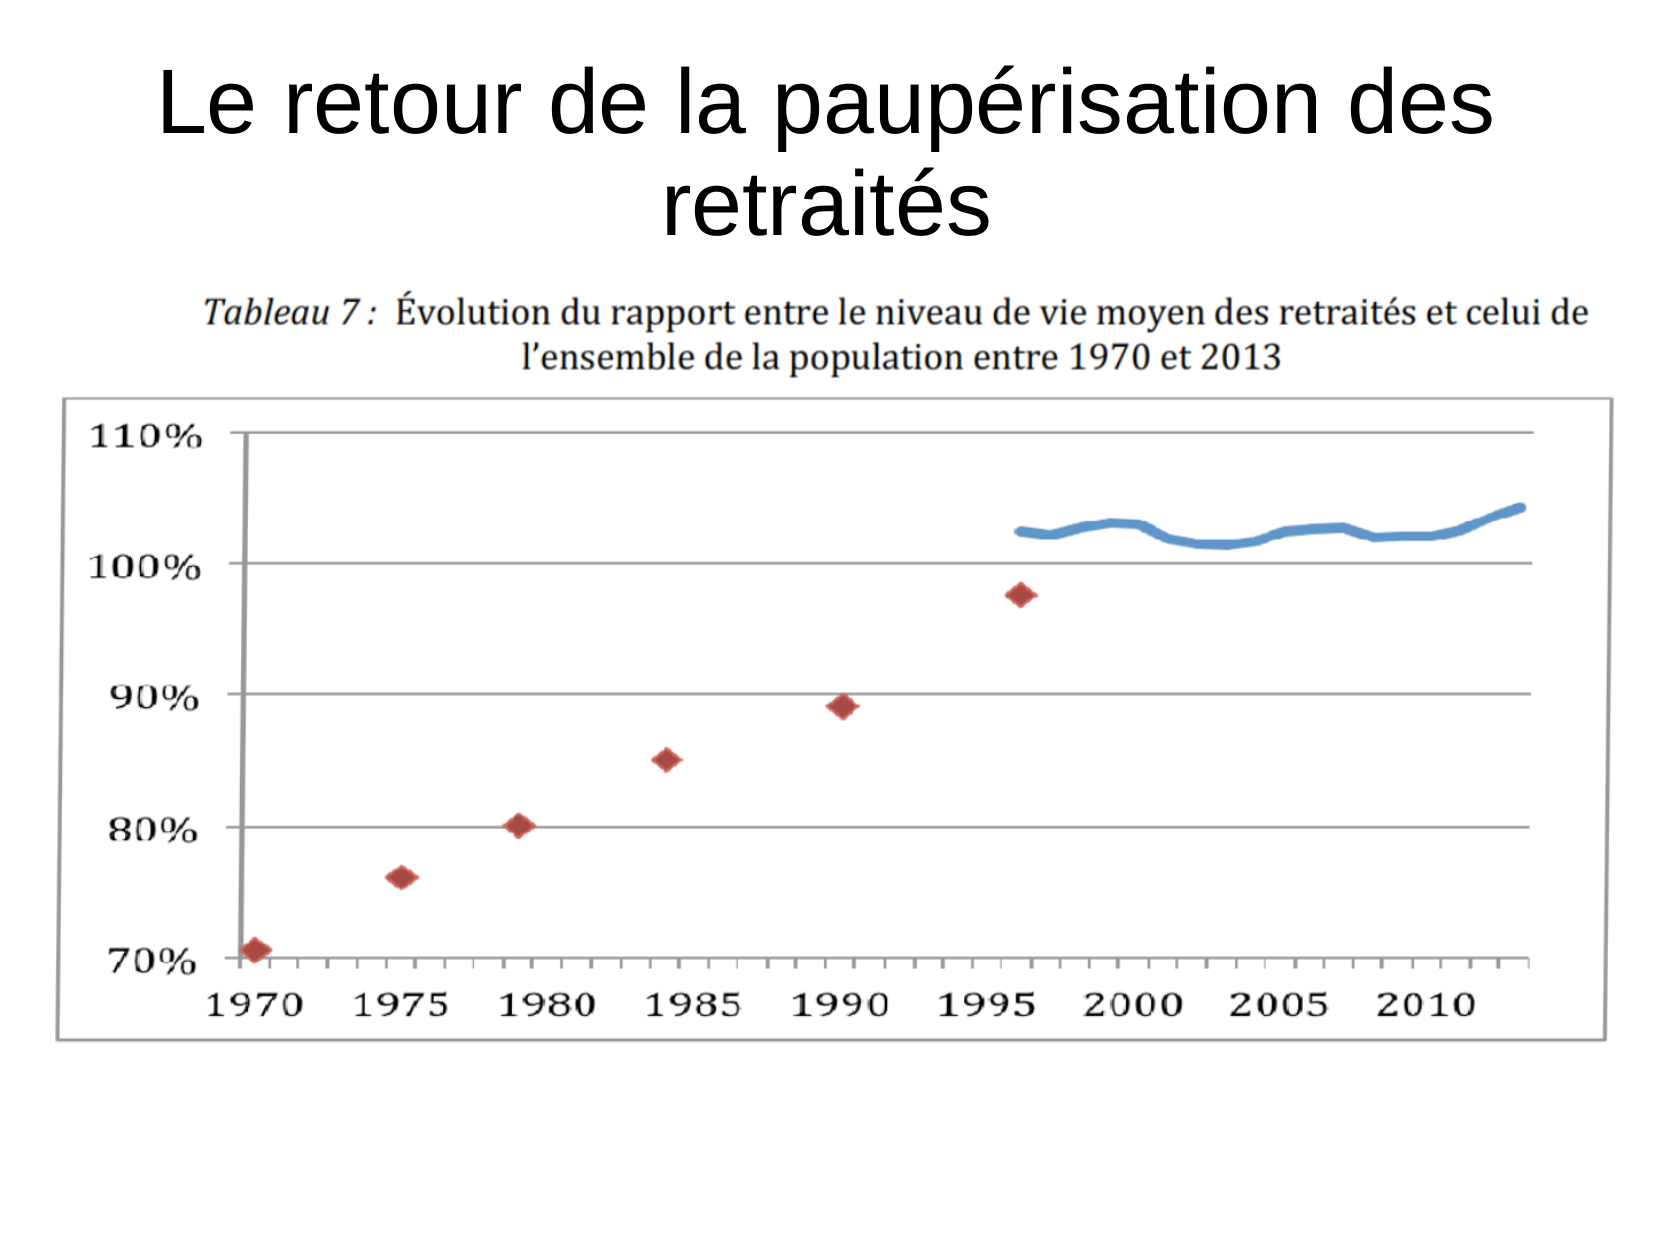

# Le retour de la paupérisation des retraités